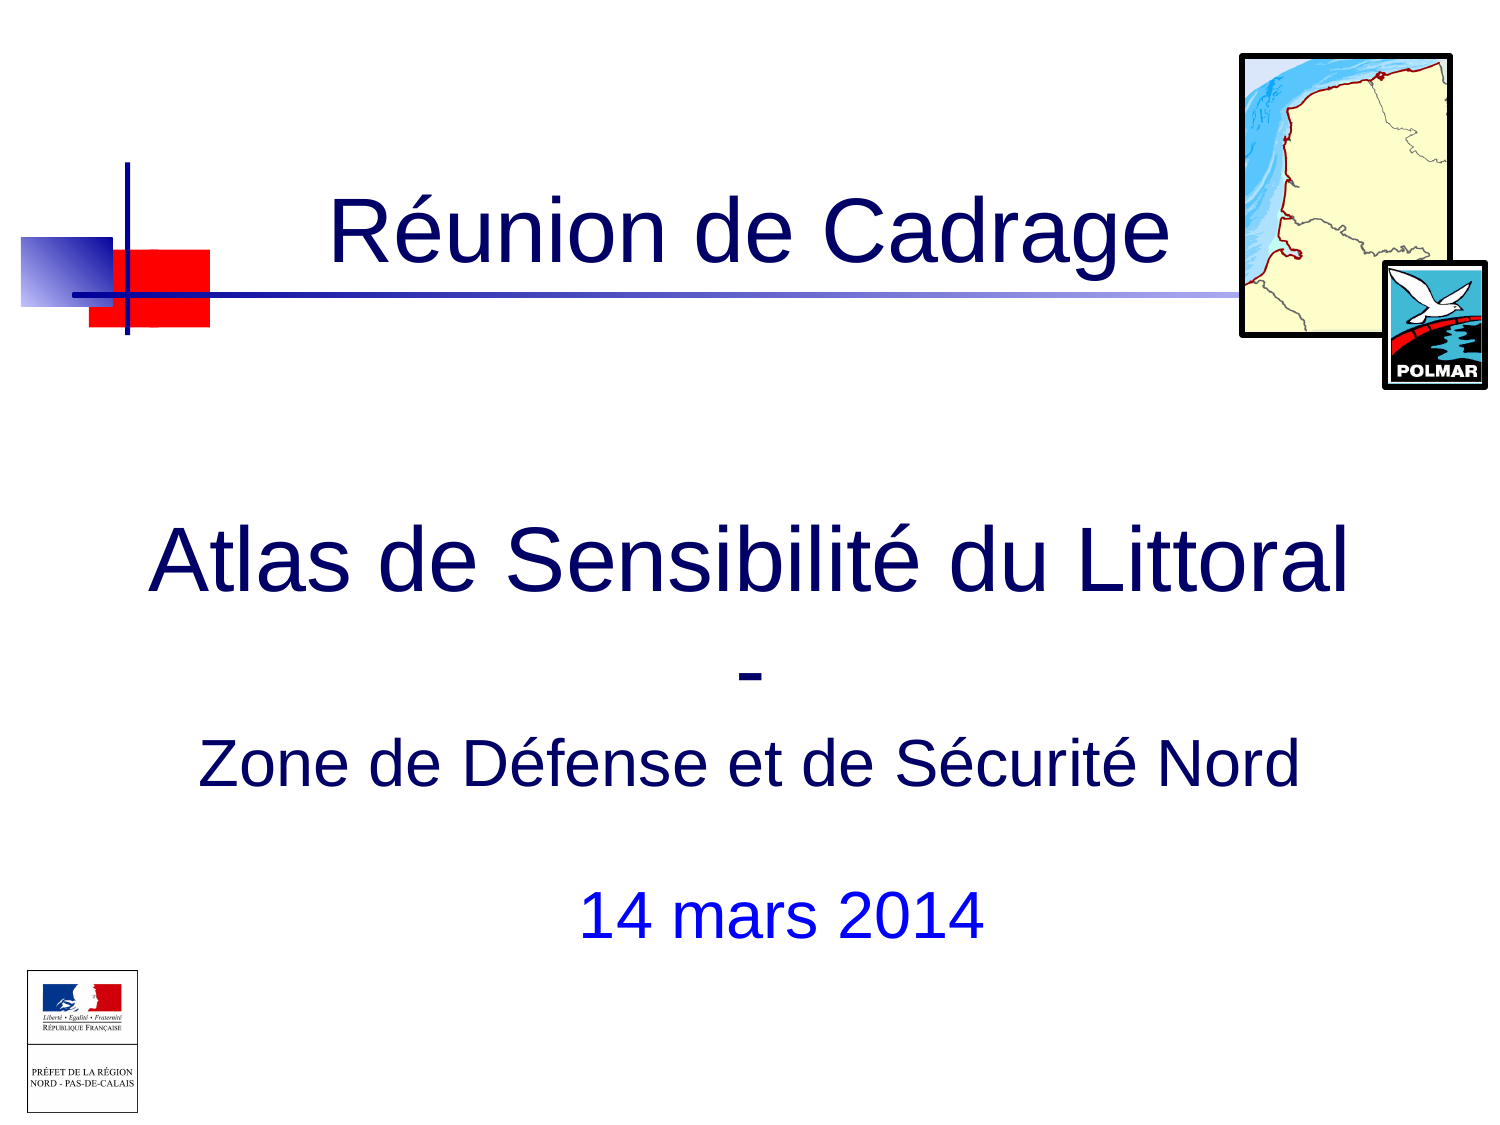

# Réunion de Cadrage Atlas de Sensibilité du Littoral - Zone de Défense et de Sécurité Nord
14 mars 2014